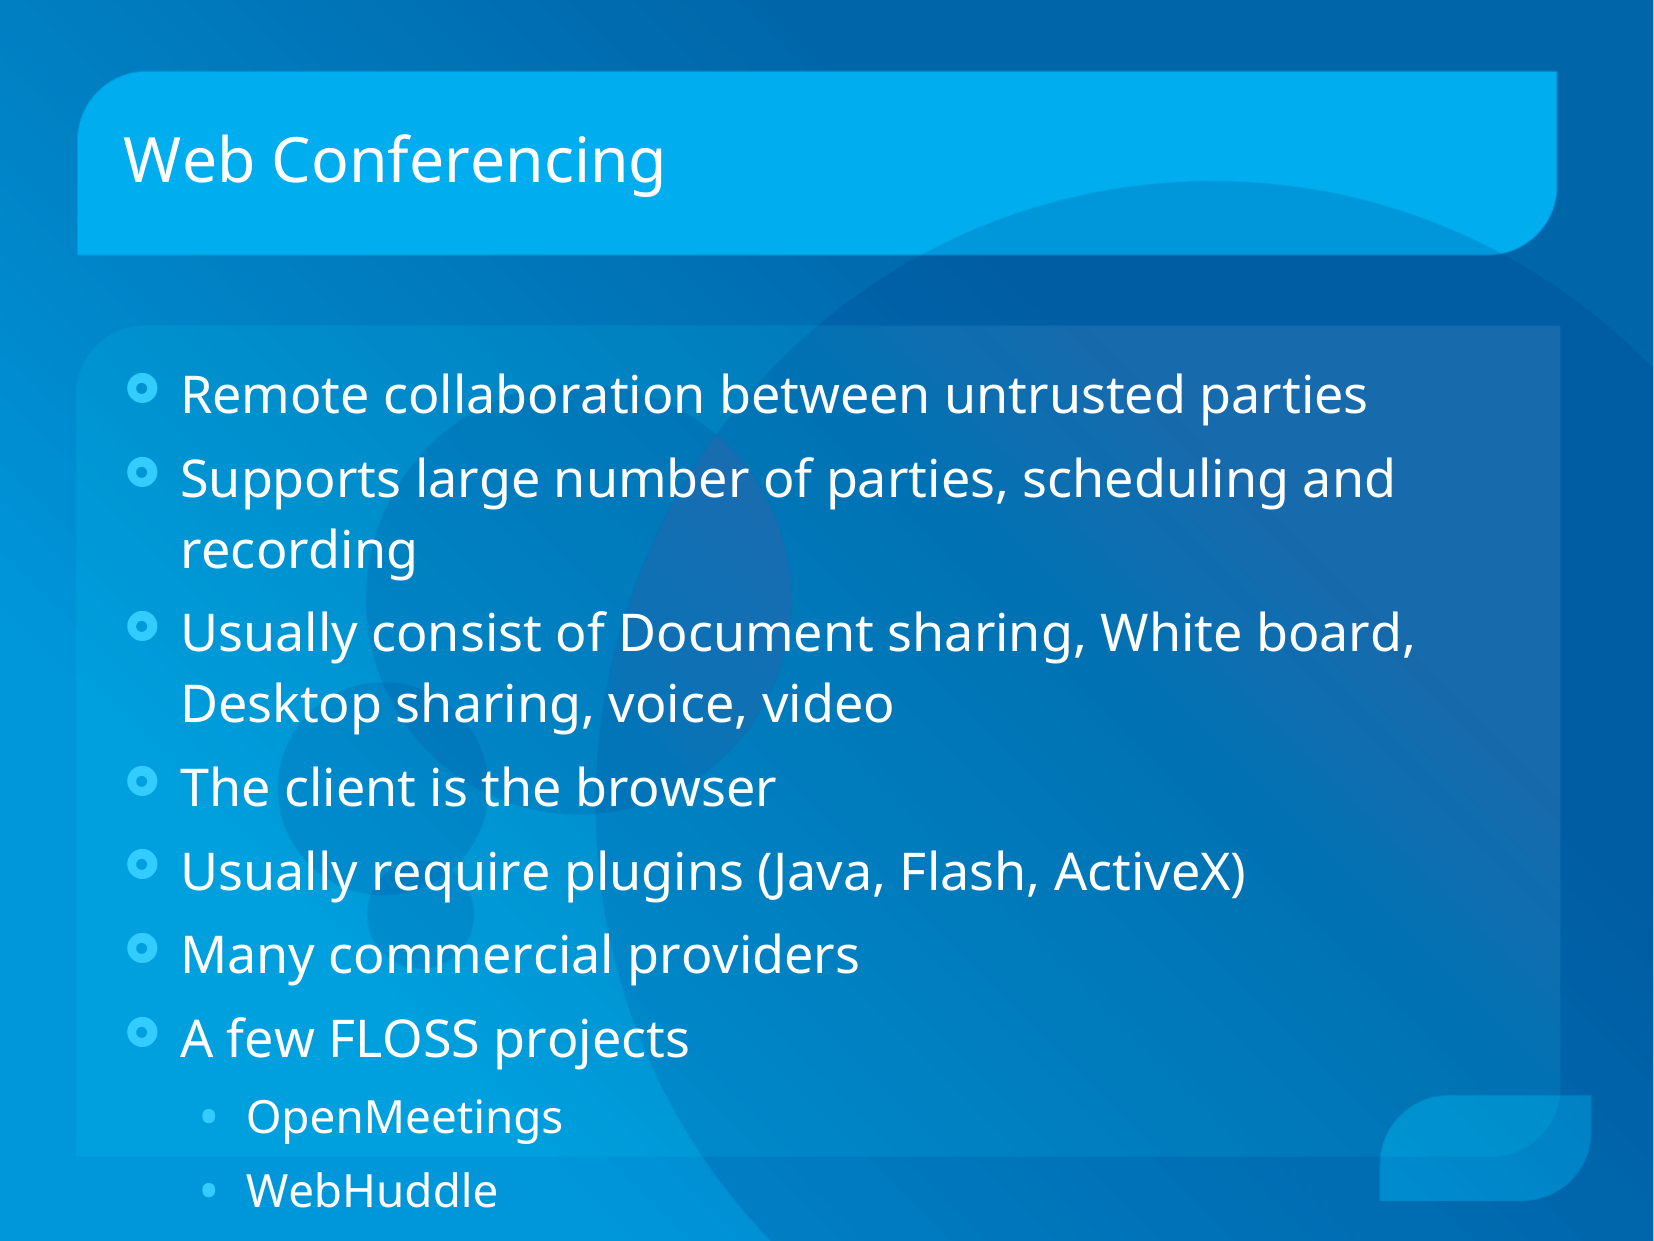

# Web Conferencing
Remote collaboration between untrusted parties
Supports large number of parties, scheduling and recording
Usually consist of Document sharing, White board, Desktop sharing, voice, video
The client is the browser
Usually require plugins (Java, Flash, ActiveX)
Many commercial providers
A few FLOSS projects
OpenMeetings
WebHuddle
DimDim (cannot share Linux desktop)